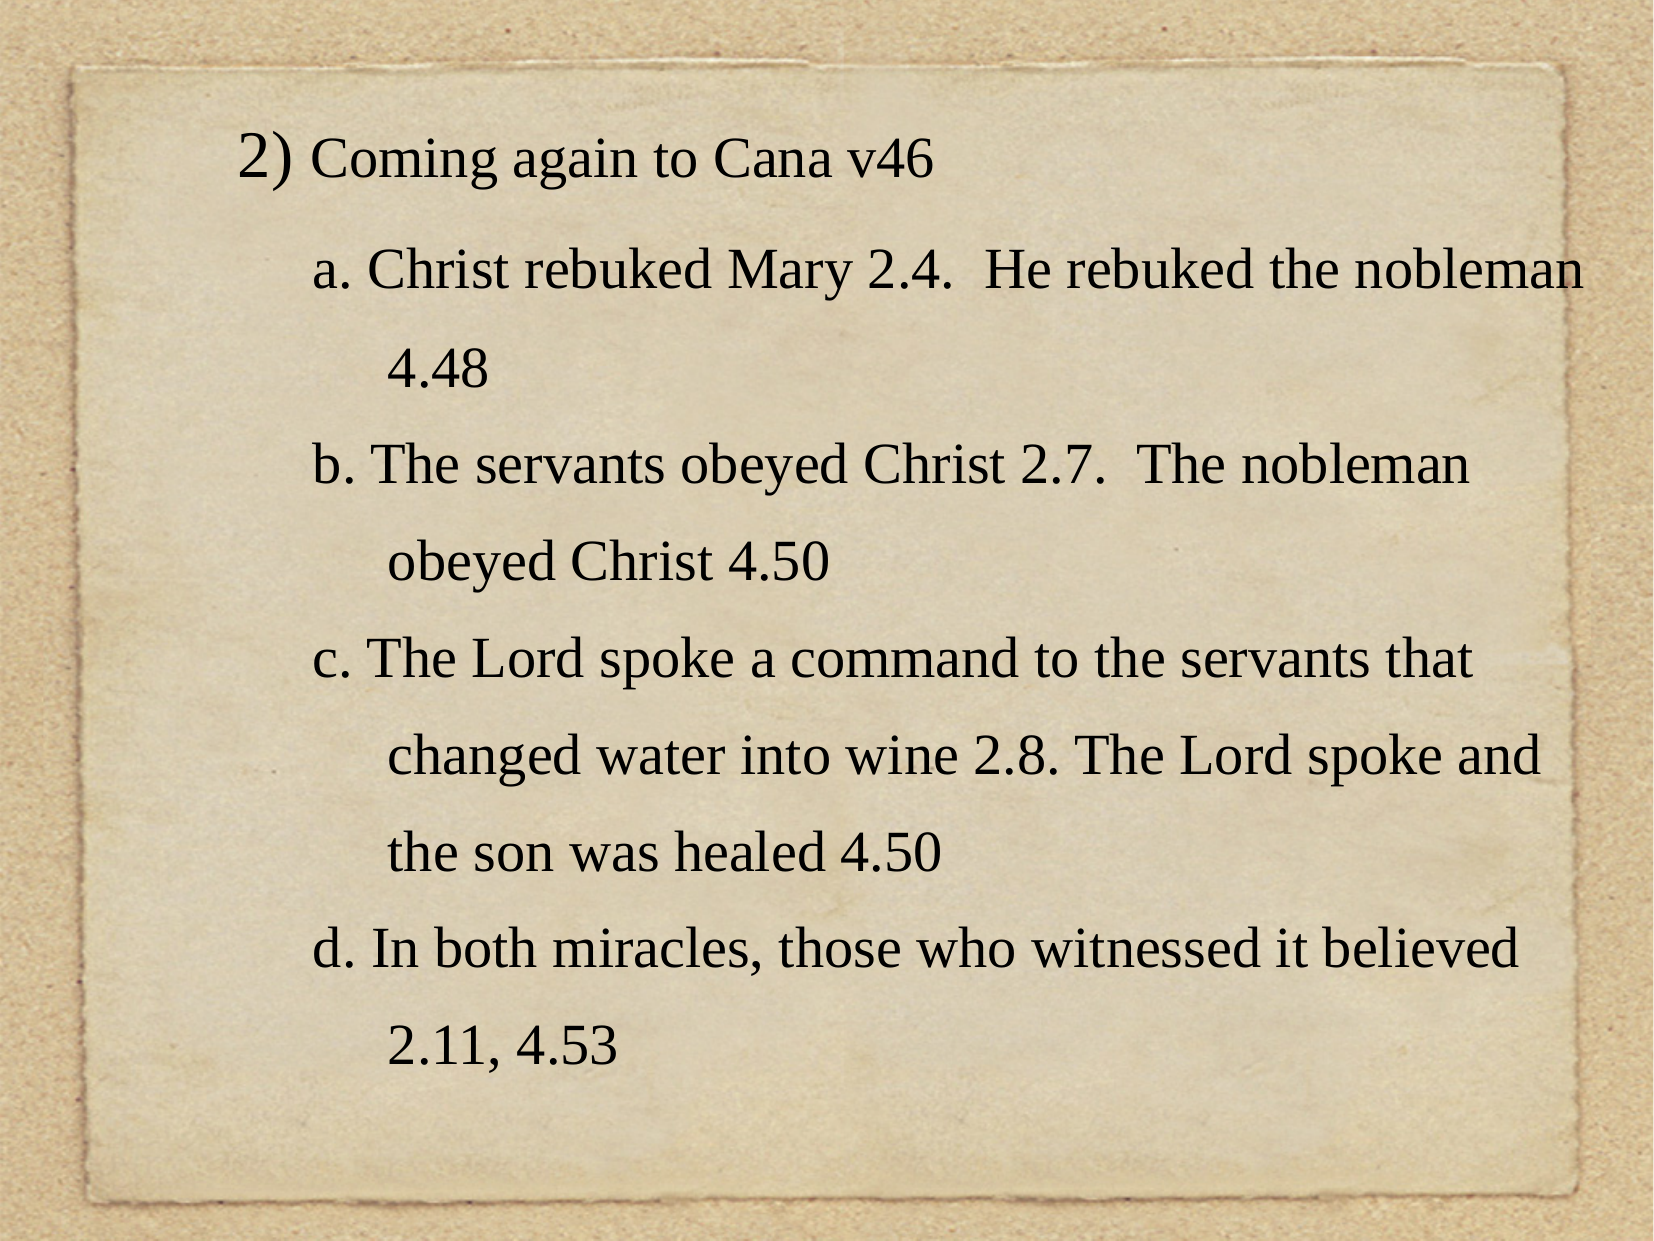

2) Coming again to Cana v46
			a. Christ rebuked Mary 2.4. He rebuked the nobleman 				4.48
			b. The servants obeyed Christ 2.7. The nobleman 						obeyed Christ 4.50
			c. The Lord spoke a command to the servants that 						changed water into wine 2.8. The Lord spoke and 					the son was healed 4.50
			d. In both miracles, those who witnessed it believed 					2.11, 4.53